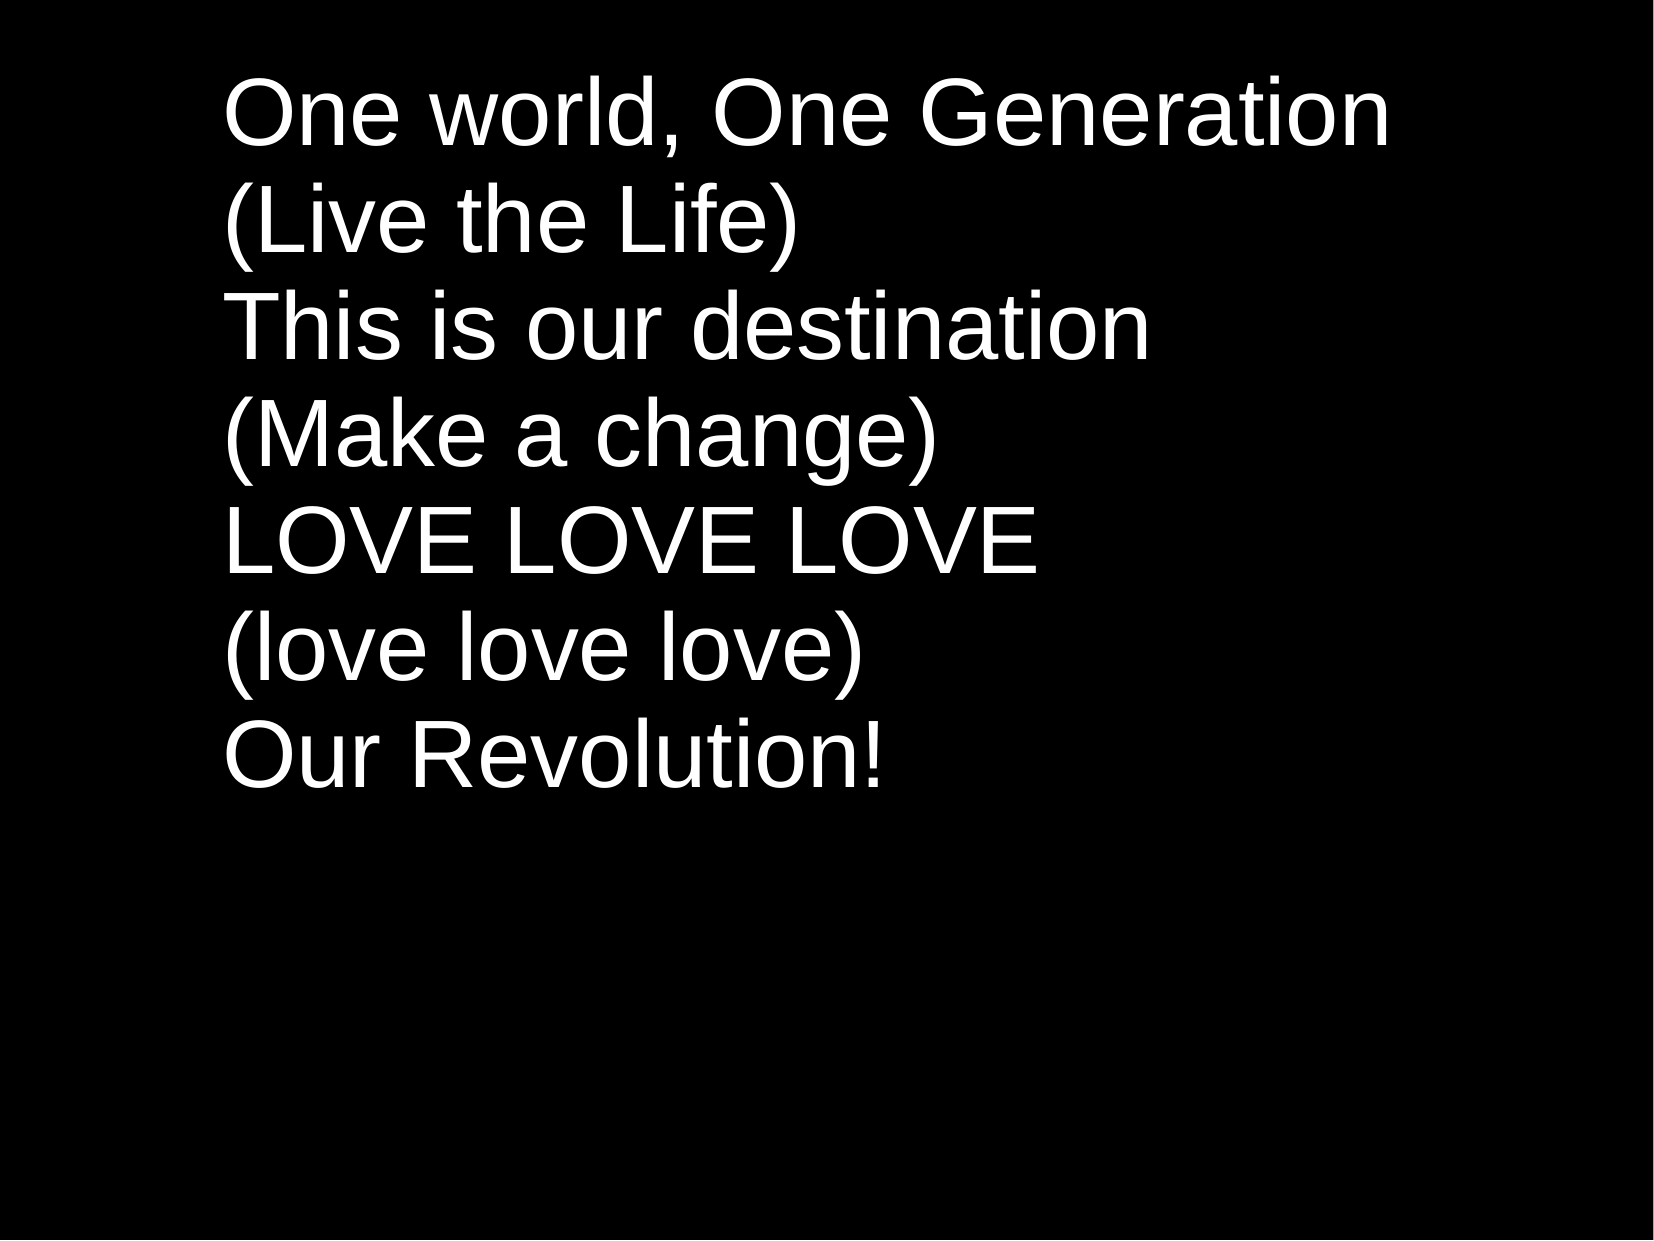

# One world, One Generation (Live the Life)
This is our destination
(Make a change)
LOVE LOVE LOVE
(love love love)
Our Revolution!